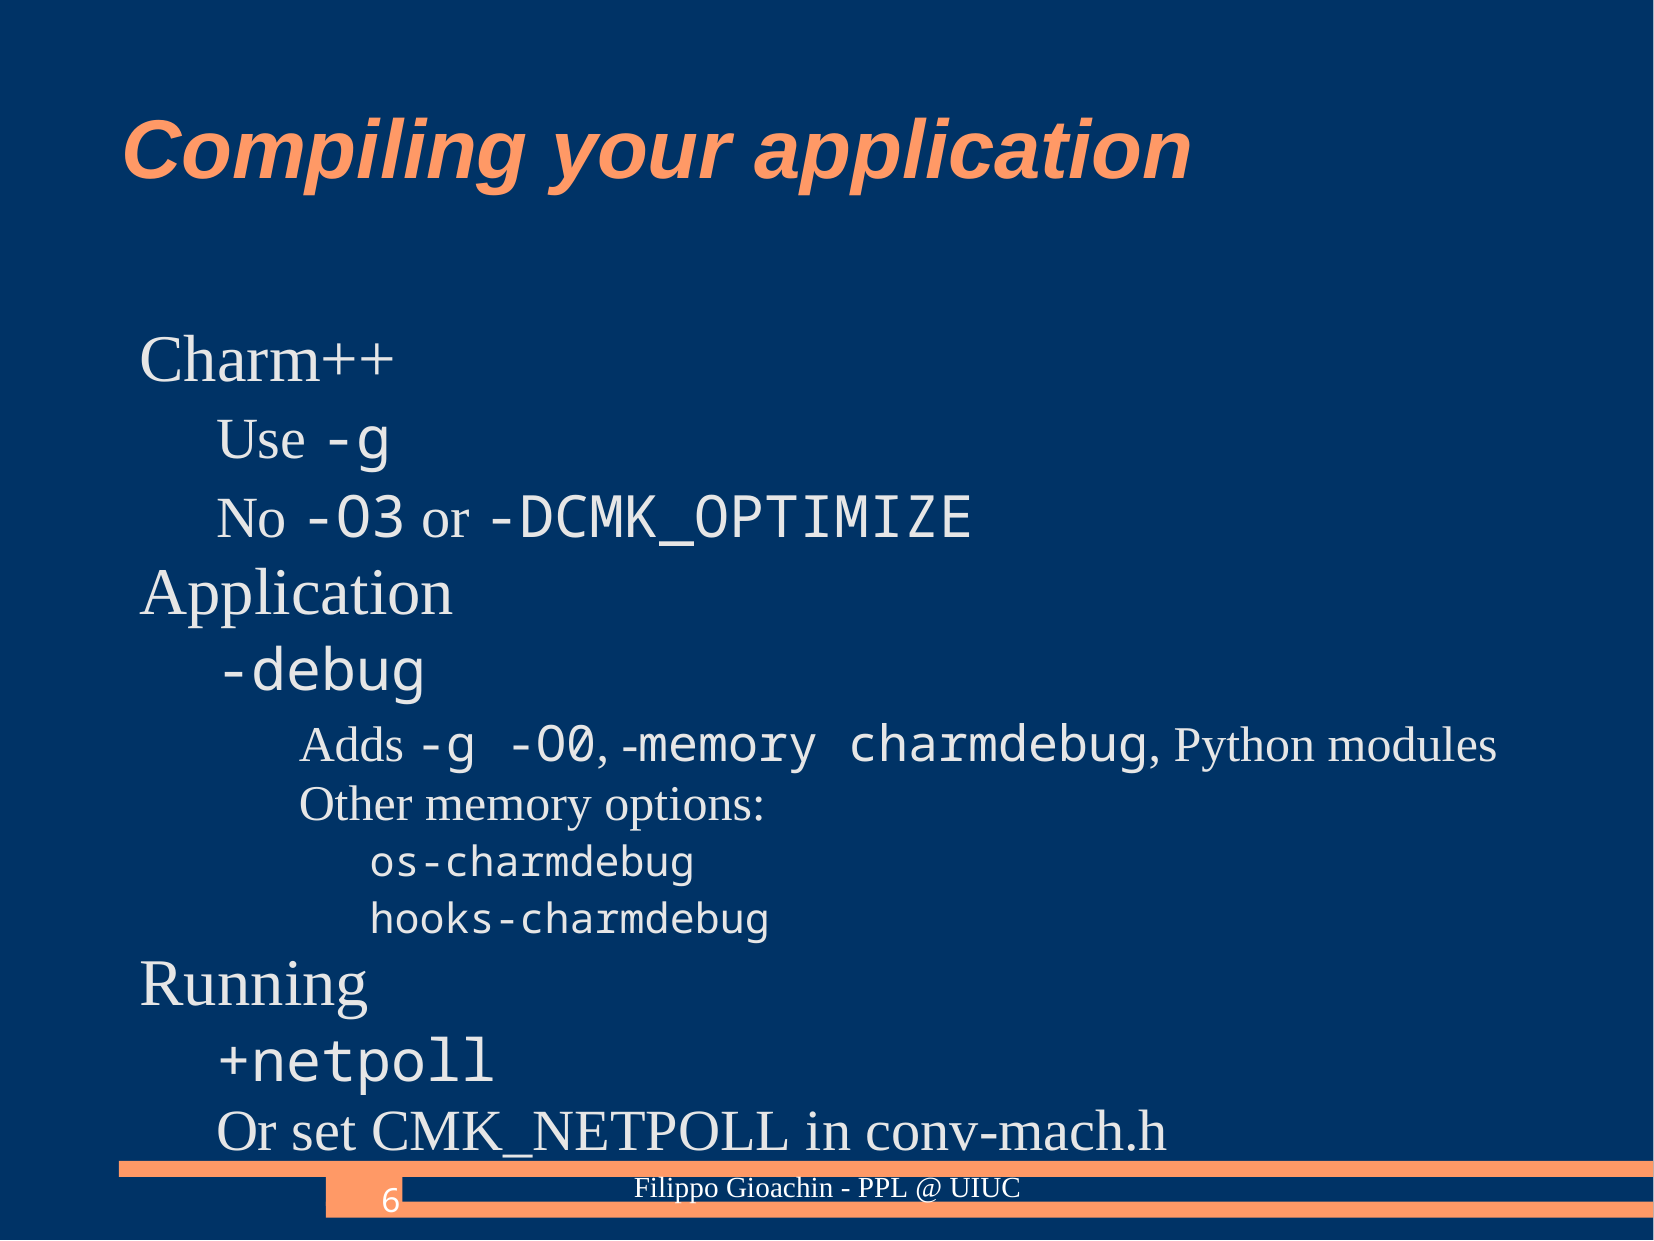

# Compiling your application
Charm++
Use -g
No -O3 or -DCMK_OPTIMIZE
Application
-debug
Adds -g -O0, -memory charmdebug, Python modules
Other memory options:
os-charmdebug
hooks-charmdebug
Running
+netpoll
Or set CMK_NETPOLL in conv-mach.h
Filippo Gioachin - PPL @ UIUC
6